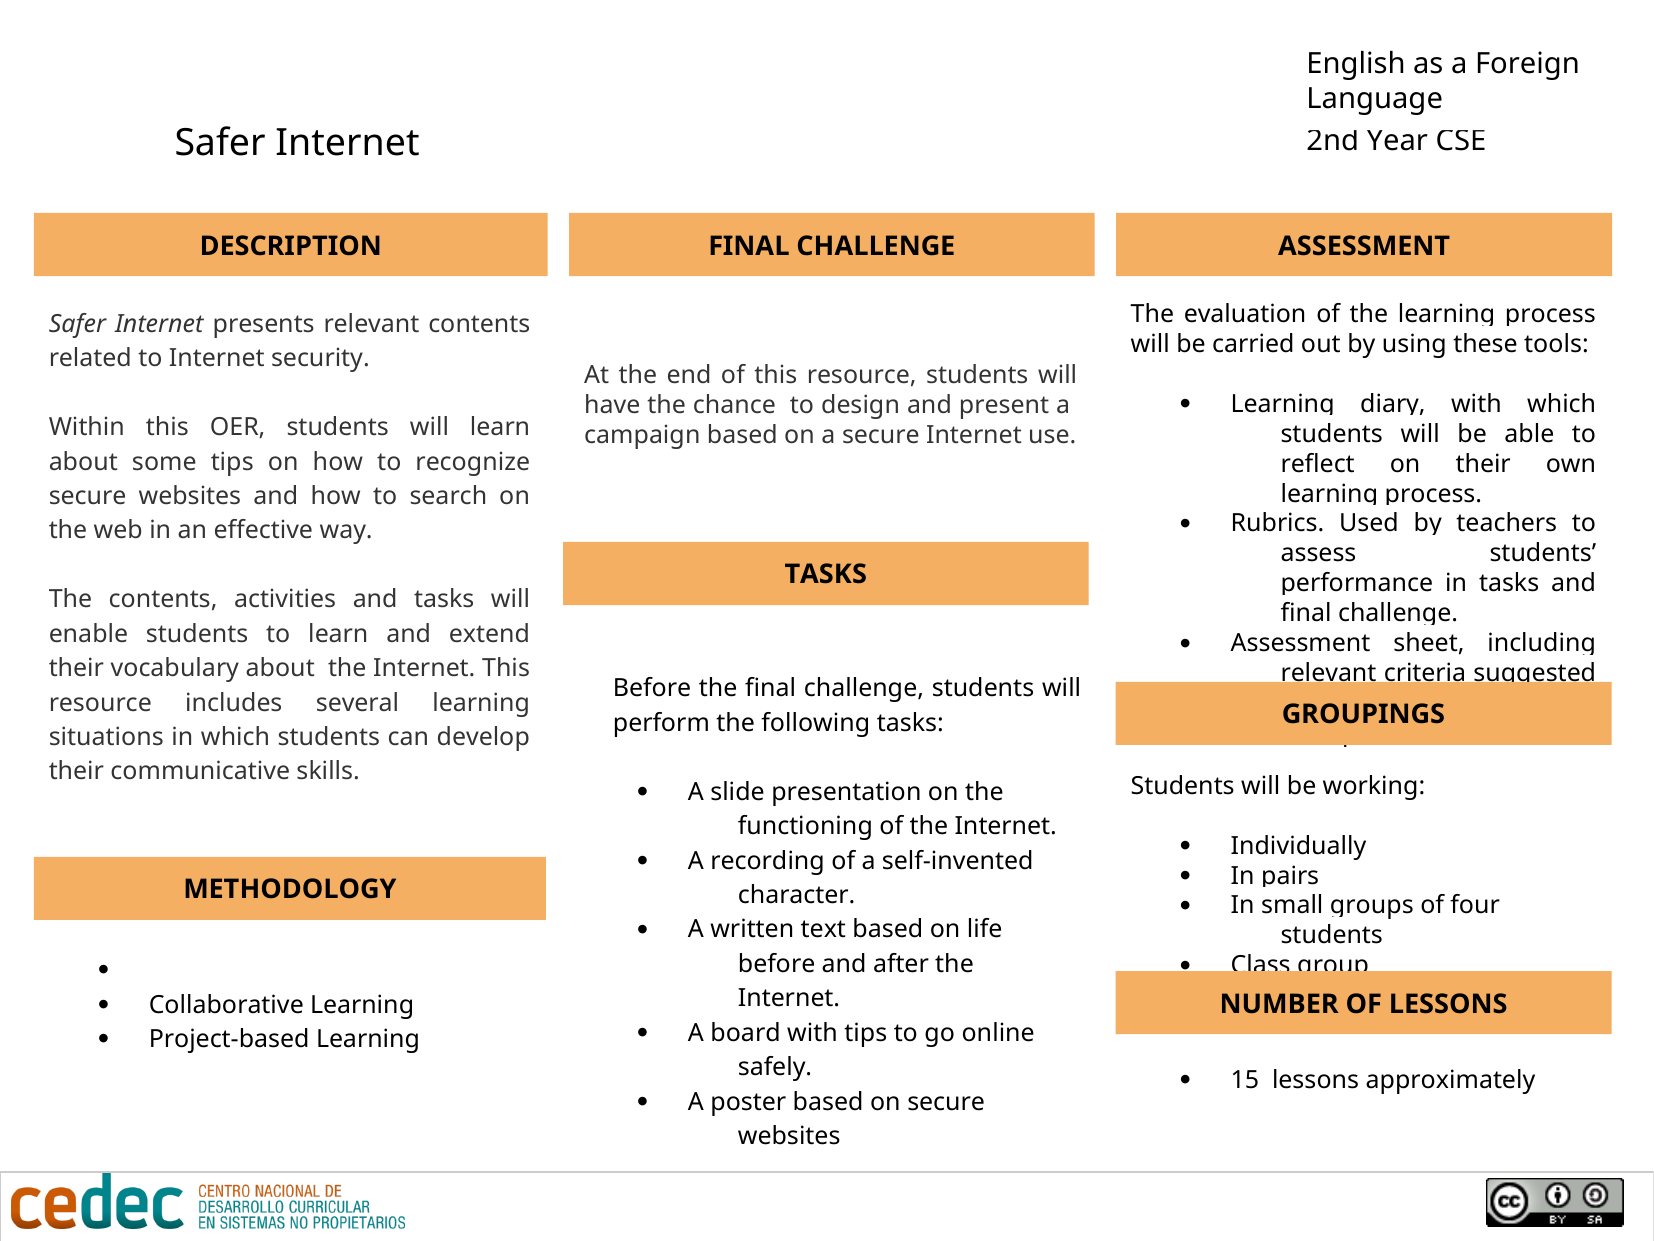

DIDACTIC PROPOSAL
English as a Foreign Language
Subject:
Safer Internet
2nd Year CSE
Course:
OER:
DESCRIPTION
FINAL CHALLENGE
ASSESSMENT
The evaluation of the learning process will be carried out by using these tools:
Learning diary, with which students will be able to reflect on their own learning process.
Rubrics. Used by teachers to assess students’ performance in tasks and final challenge.
Assessment sheet, including relevant criteria suggested by students to evaluate their peers.
At the end of this resource, students will have the chance to design and present a campaign based on a secure Internet use.
Safer Internet presents relevant contents related to Internet security.
Within this OER, students will learn about some tips on how to recognize secure websites and how to search on the web in an effective way.
The contents, activities and tasks will enable students to learn and extend their vocabulary about the Internet. This resource includes several learning situations in which students can develop their communicative skills.
TASKS
Before the final challenge, students will perform the following tasks:
A slide presentation on the functioning of the Internet.
A recording of a self-invented character.
A written text based on life before and after the Internet.
A board with tips to go online safely.
A poster based on secure websites
GROUPINGS
Students will be working:
Individually
In pairs
In small groups of four students
Class group
METHODOLOGY
Collaborative Learning
Project-based Learning
NUMBER OF LESSONS
15 lessons approximately